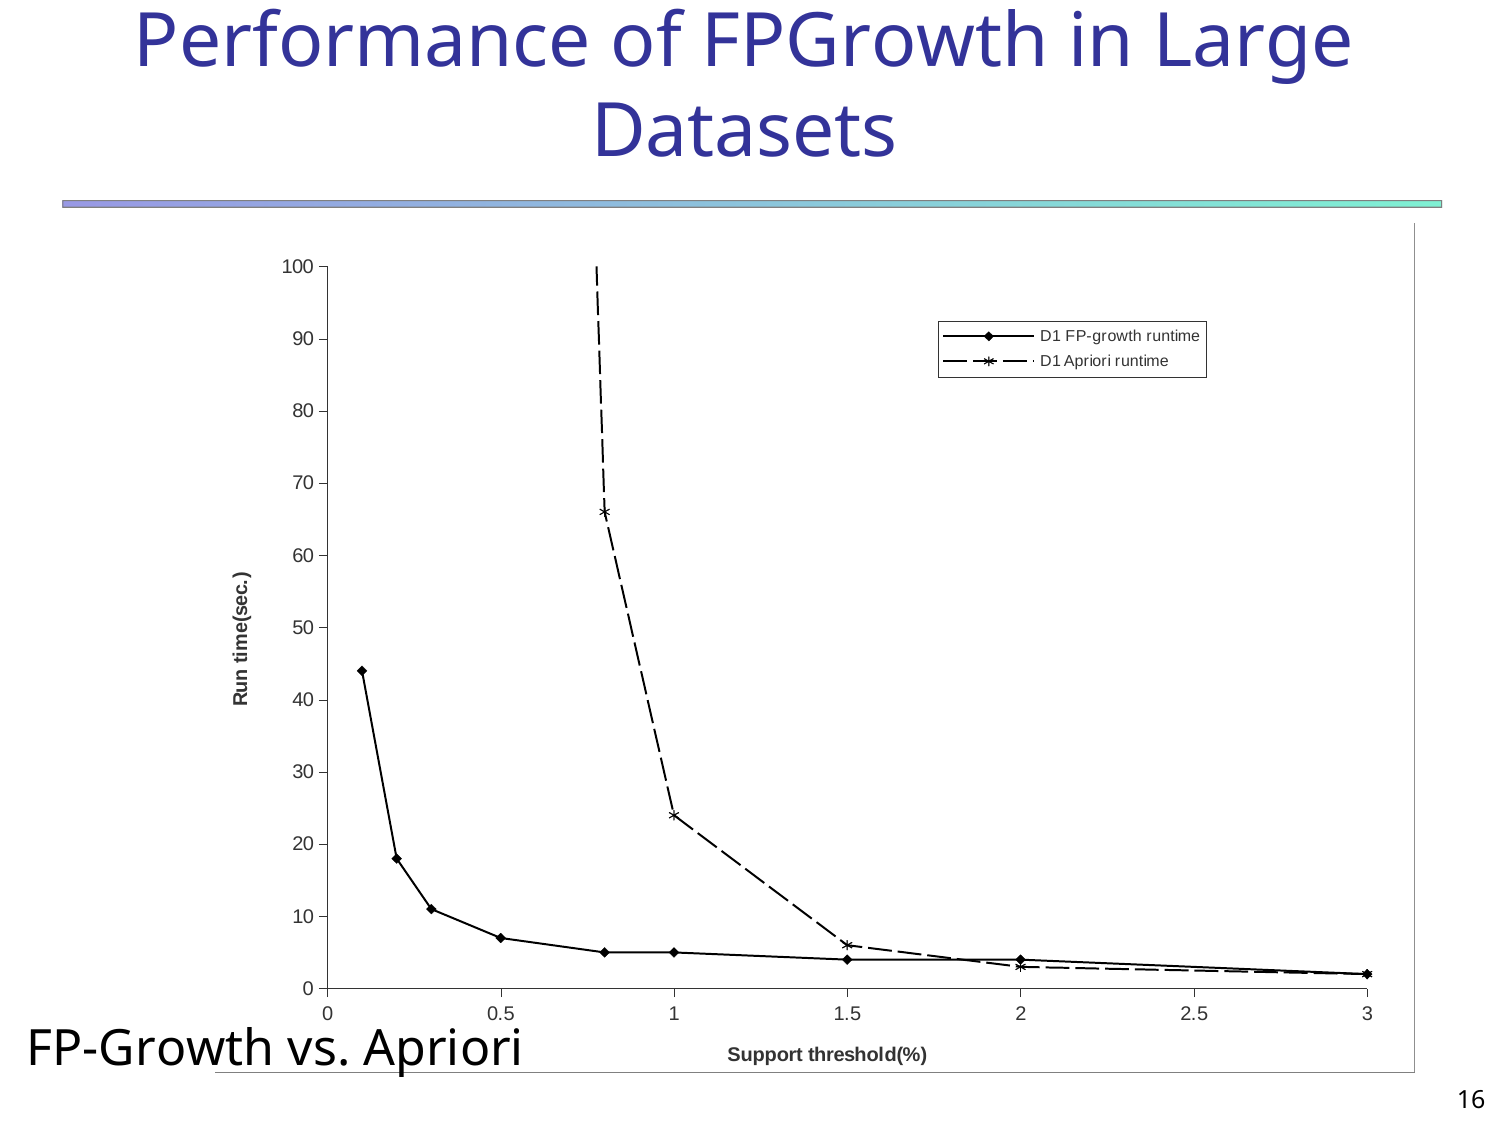

# Performance of FPGrowth in Large Datasets
FP-Growth vs. Apriori